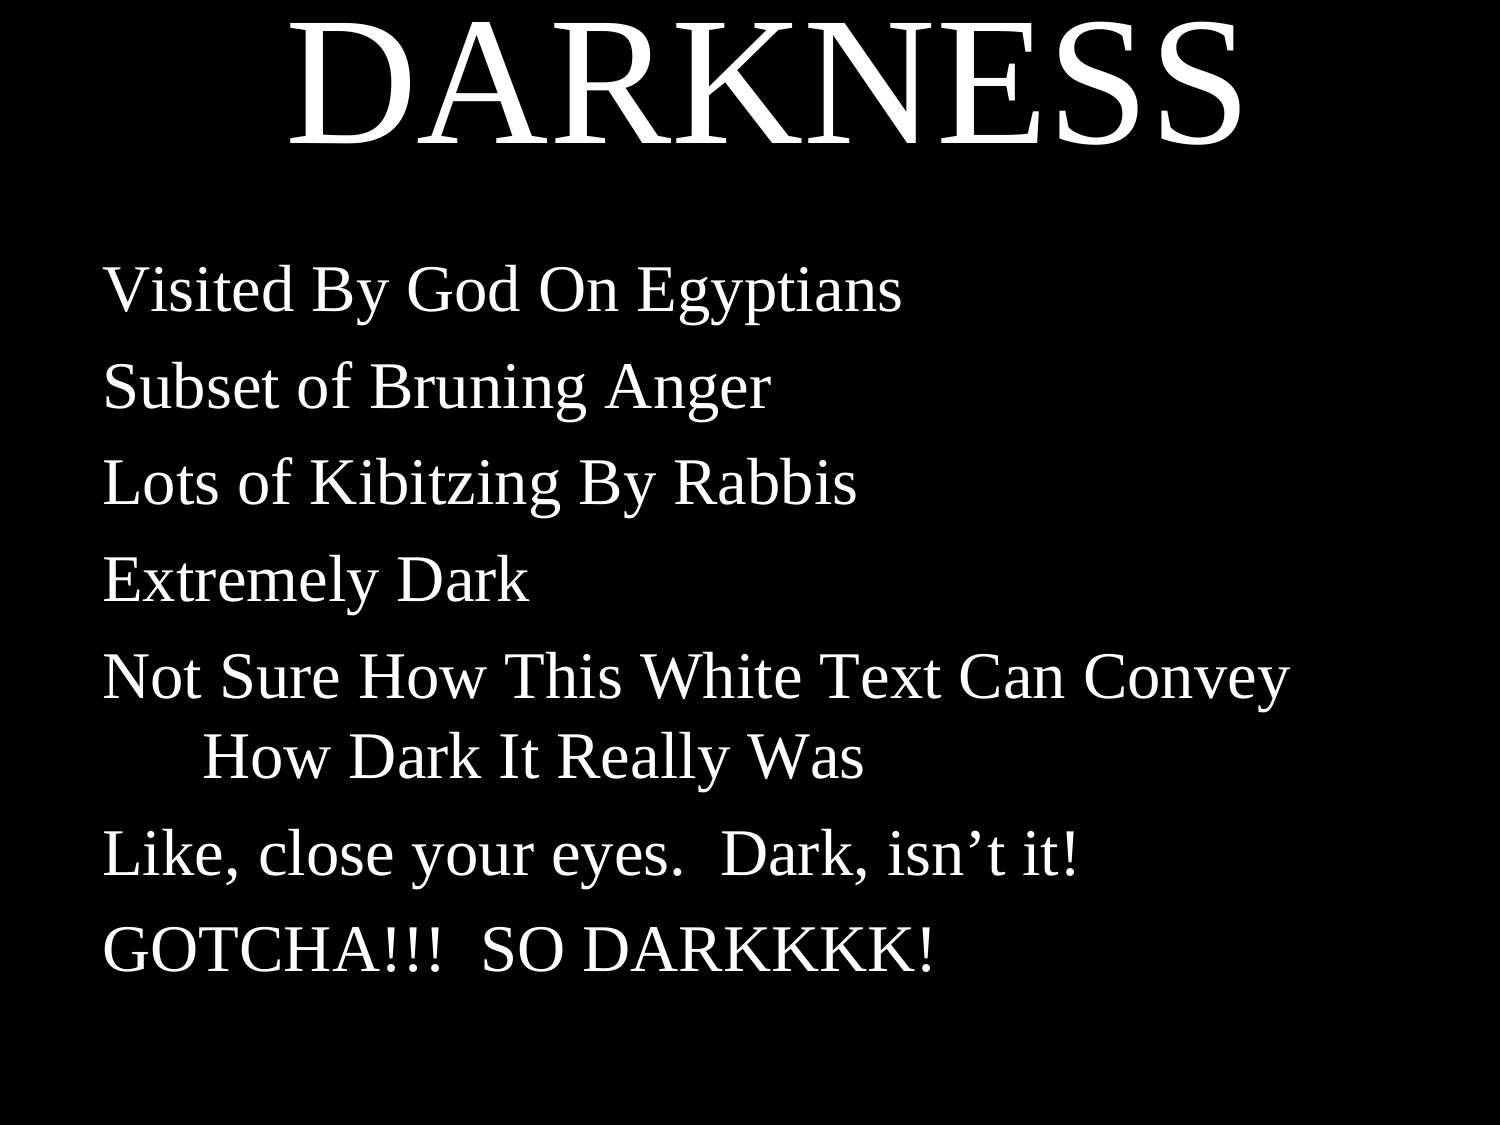

# DARKNESS
Visited By God On Egyptians
Subset of Bruning Anger
Lots of Kibitzing By Rabbis
Extremely Dark
Not Sure How This White Text Can Convey How Dark It Really Was
Like, close your eyes. Dark, isn’t it!
GOTCHA!!! SO DARKKKK!